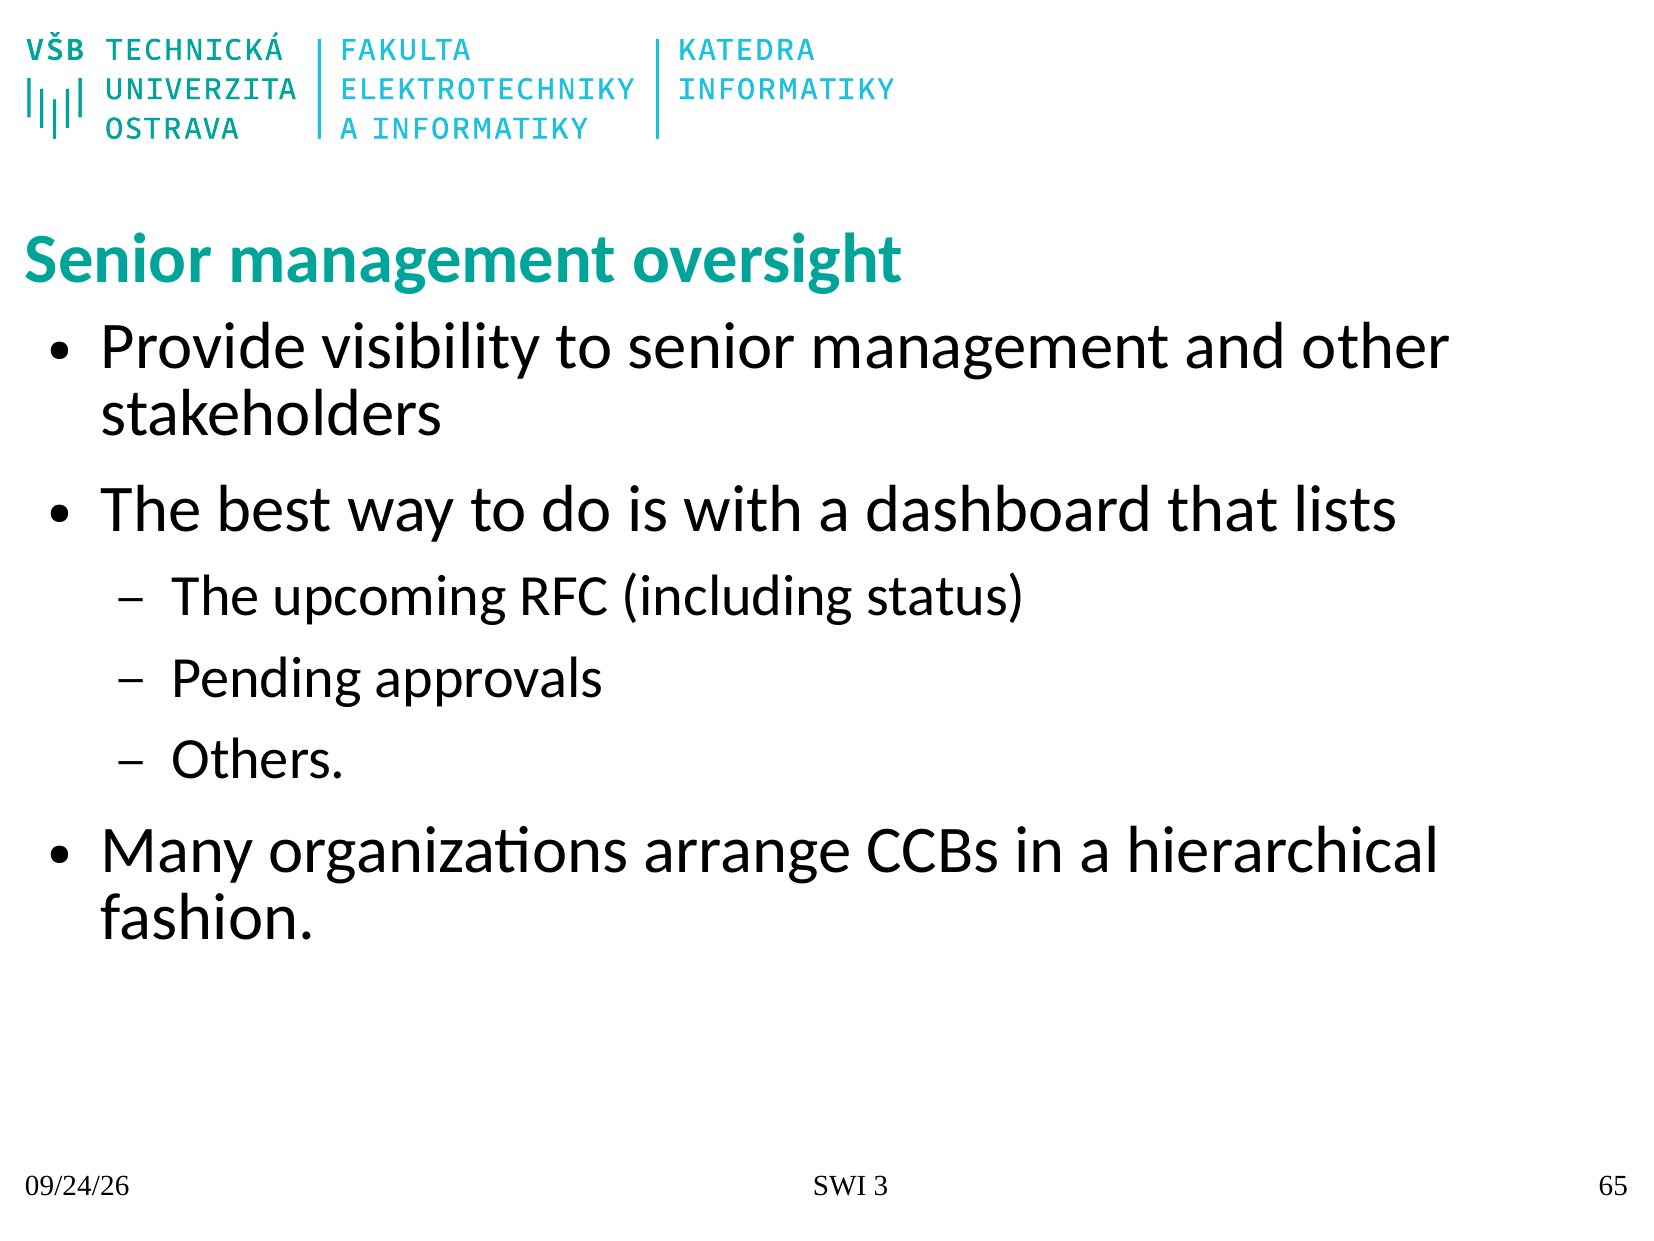

# Senior management oversight
Provide visibility to senior management and other stakeholders
The best way to do is with a dashboard that lists
The upcoming RFC (including status)
Pending approvals
Others.
Many organizations arrange CCBs in a hierarchical fashion.
SWI 3
65